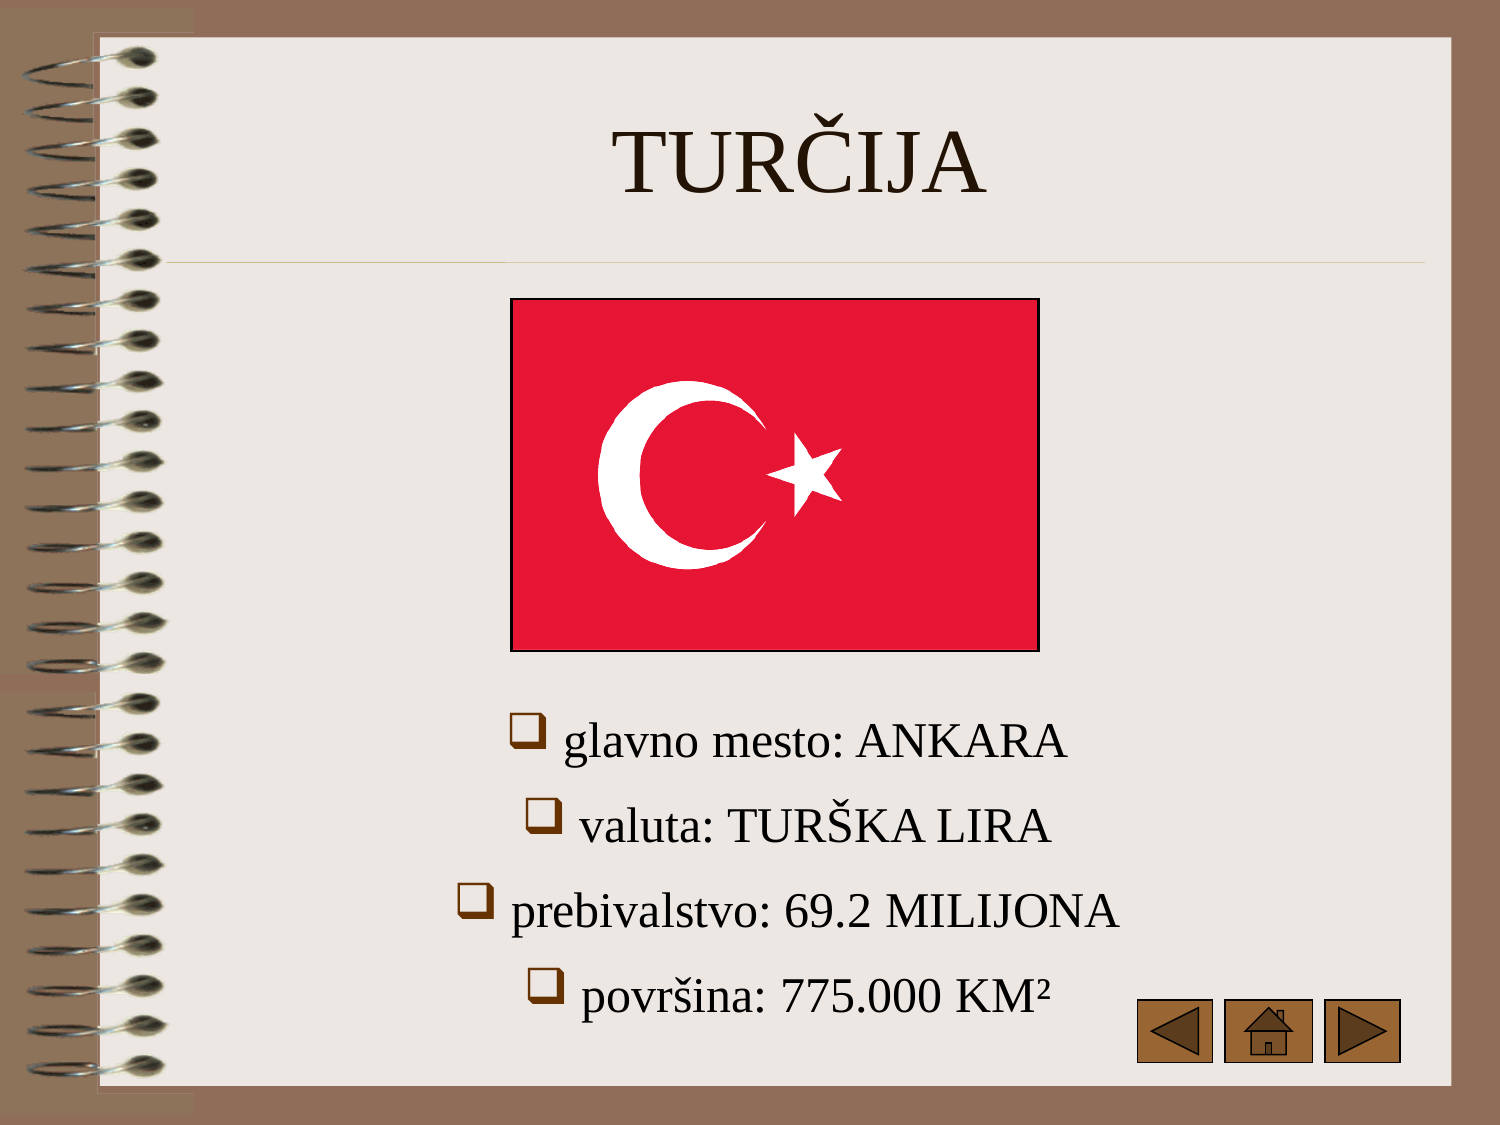

# TURČIJA
 glavno mesto: ANKARA
 valuta: TURŠKA LIRA
 prebivalstvo: 69.2 MILIJONA
 površina: 775.000 KM²